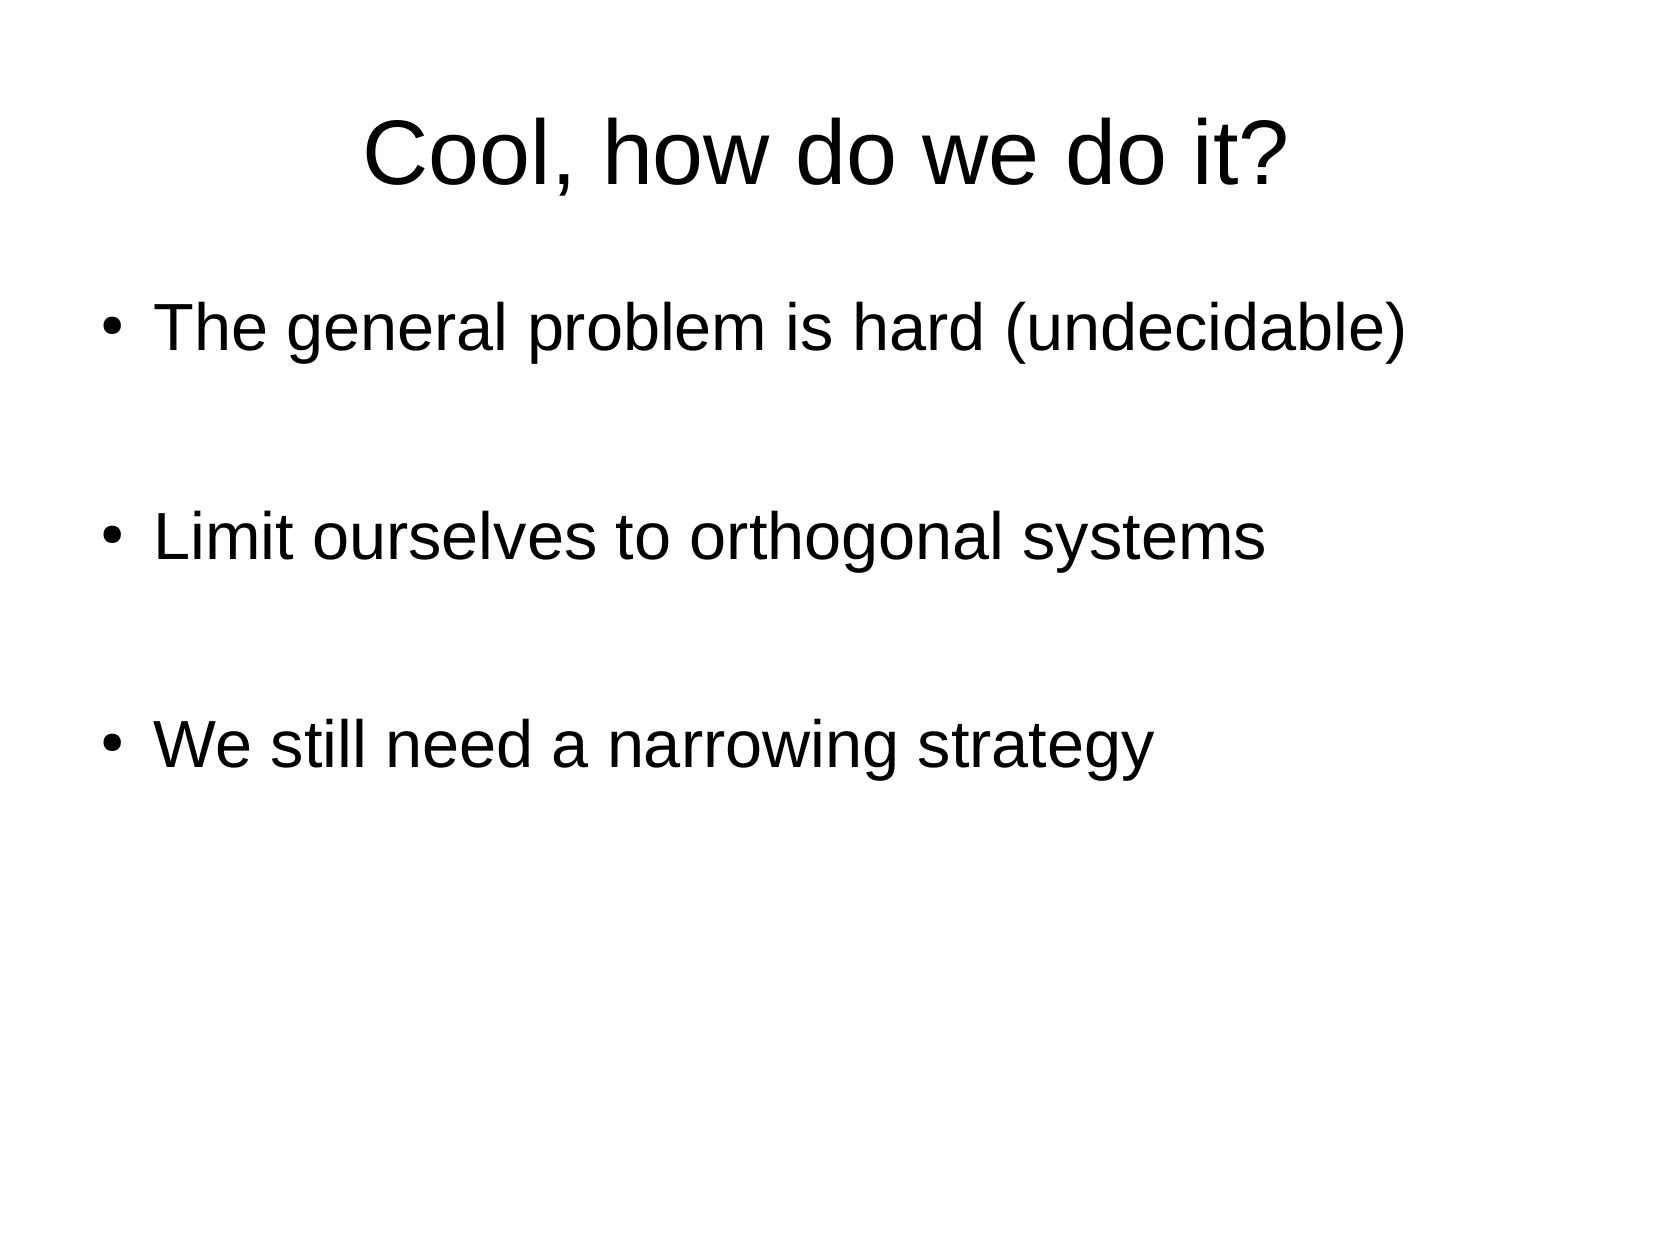

# Cool, how do we do it?
The general problem is hard (undecidable)
Limit ourselves to orthogonal systems
We still need a narrowing strategy